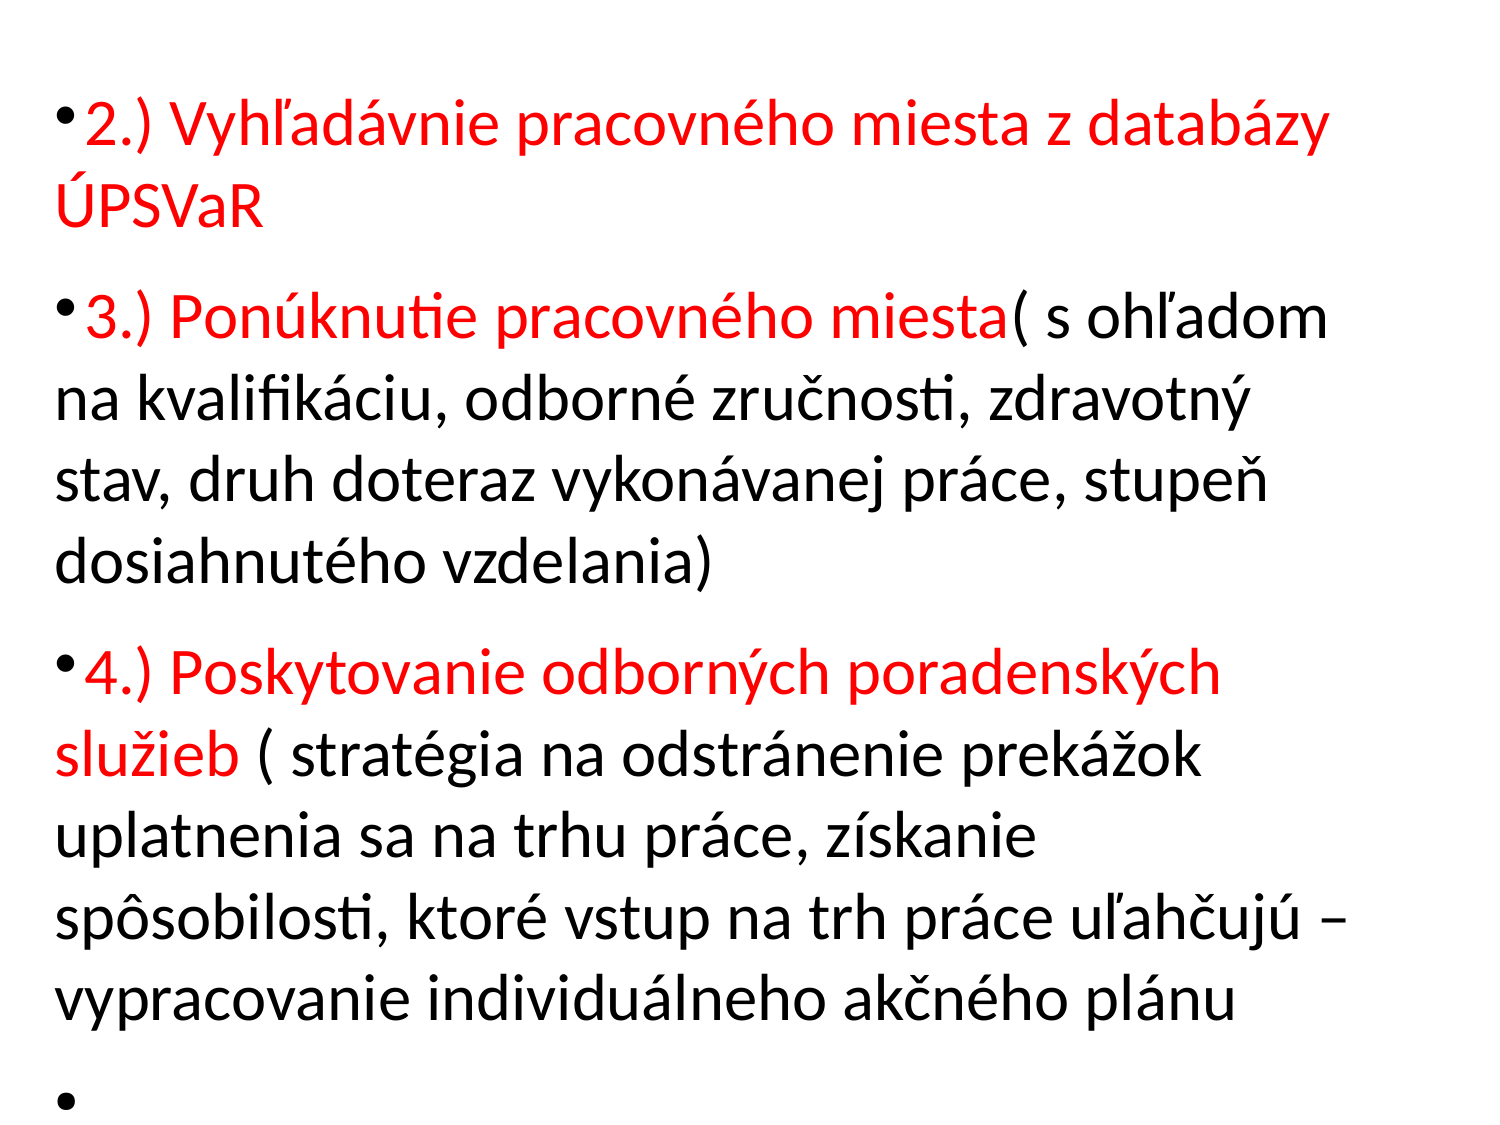

# 2.) Vyhľadávnie pracovného miesta z databázy ÚPSVaR
3.) Ponúknutie pracovného miesta( s ohľadom na kvalifikáciu, odborné zručnosti, zdravotný stav, druh doteraz vykonávanej práce, stupeň dosiahnutého vzdelania)
4.) Poskytovanie odborných poradenských služieb ( stratégia na odstránenie prekážok uplatnenia sa na trhu práce, získanie spôsobilosti, ktoré vstup na trh práce uľahčujú – vypracovanie individuálneho akčného plánu